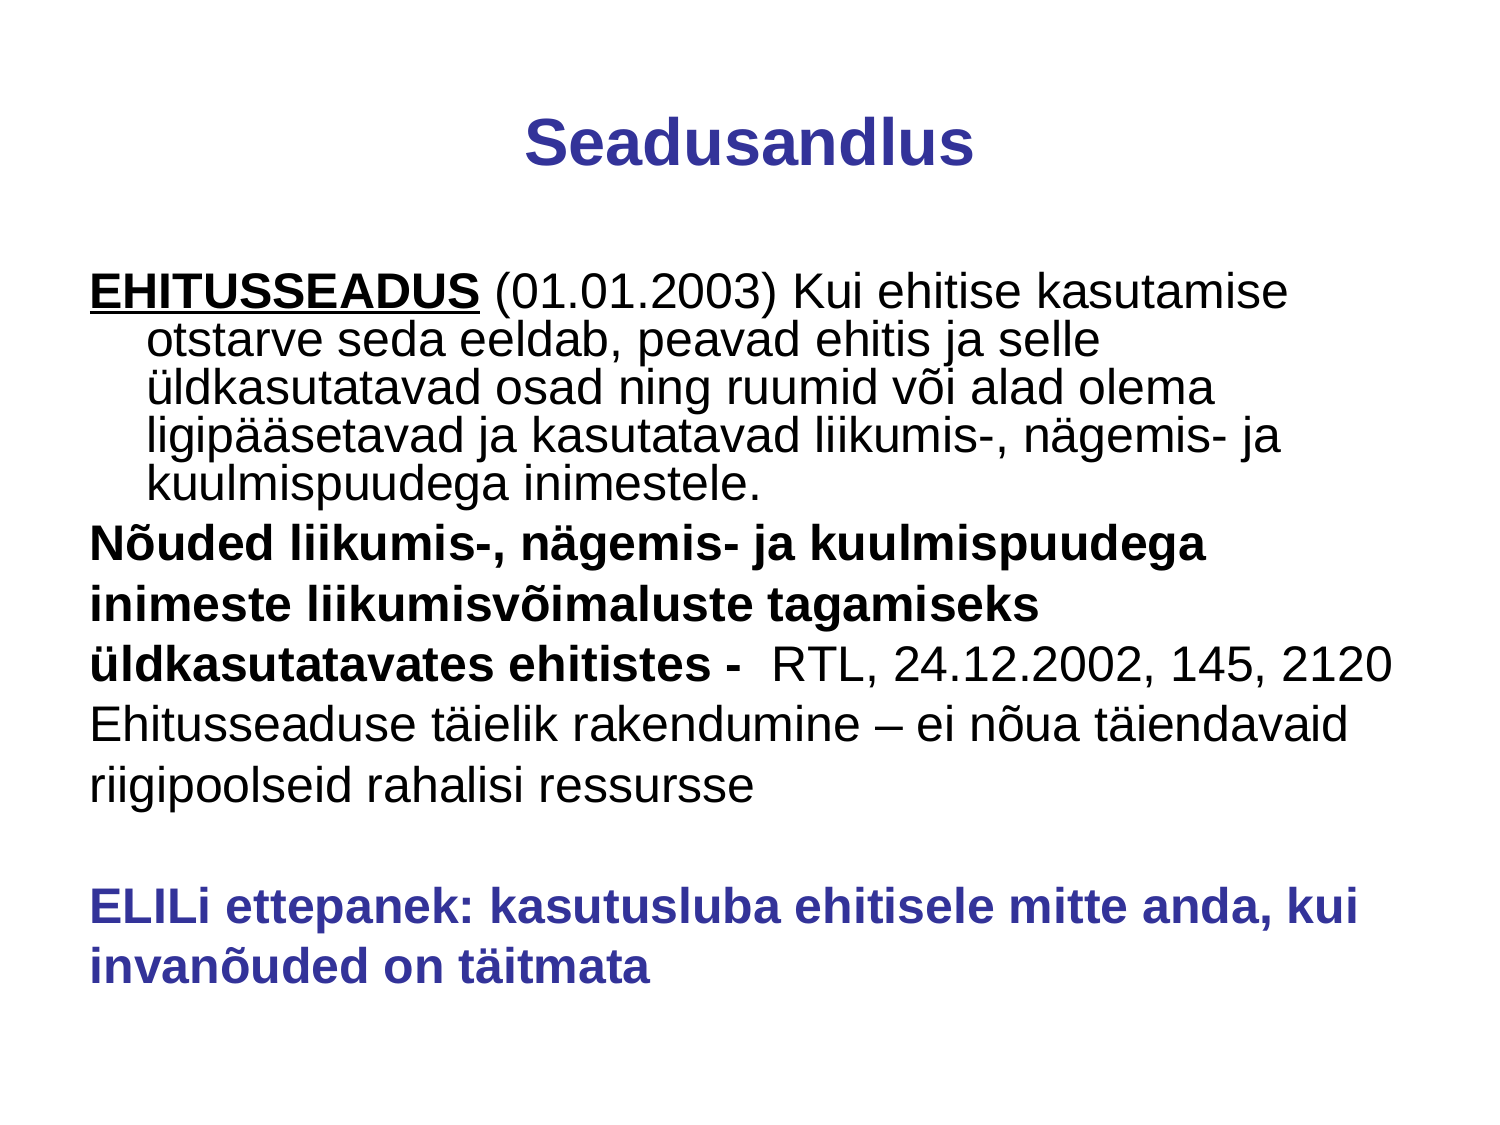

# Seadusandlus
EHITUSSEADUS (01.01.2003) Kui ehitise kasutamise otstarve seda eeldab, peavad ehitis ja selle üldkasutatavad osad ning ruumid või alad olema ligipääsetavad ja kasutatavad liikumis-, nägemis- ja kuulmispuudega inimestele.
Nõuded liikumis-, nägemis- ja kuulmispuudega
inimeste liikumisvõimaluste tagamiseks
üldkasutatavates ehitistes - RTL, 24.12.2002, 145, 2120
Ehitusseaduse täielik rakendumine – ei nõua täiendavaid
riigipoolseid rahalisi ressursse
ELILi ettepanek: kasutusluba ehitisele mitte anda, kui
invanõuded on täitmata